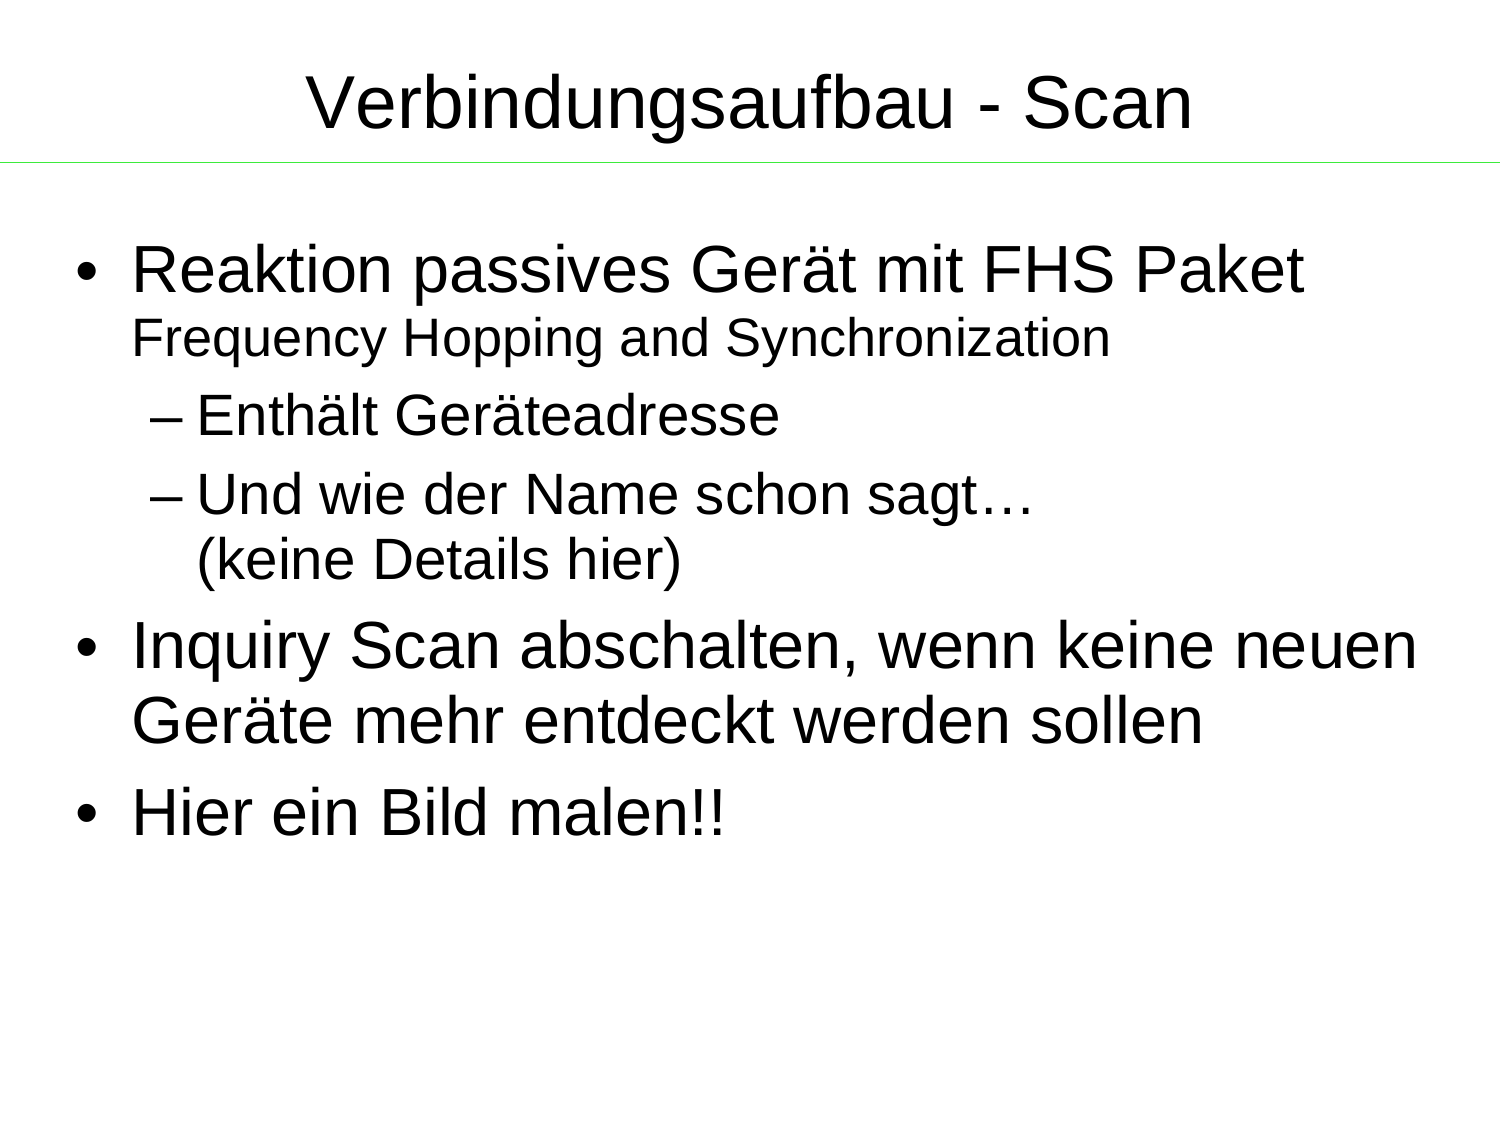

# Verbindungsaufbau - Scan
Reaktion passives Gerät mit FHS Paket
Frequency Hopping and Synchronization
Enthält Geräteadresse
Und wie der Name schon sagt…
(keine Details hier)
Inquiry Scan abschalten, wenn keine neuen Geräte mehr entdeckt werden sollen
Hier ein Bild malen!!